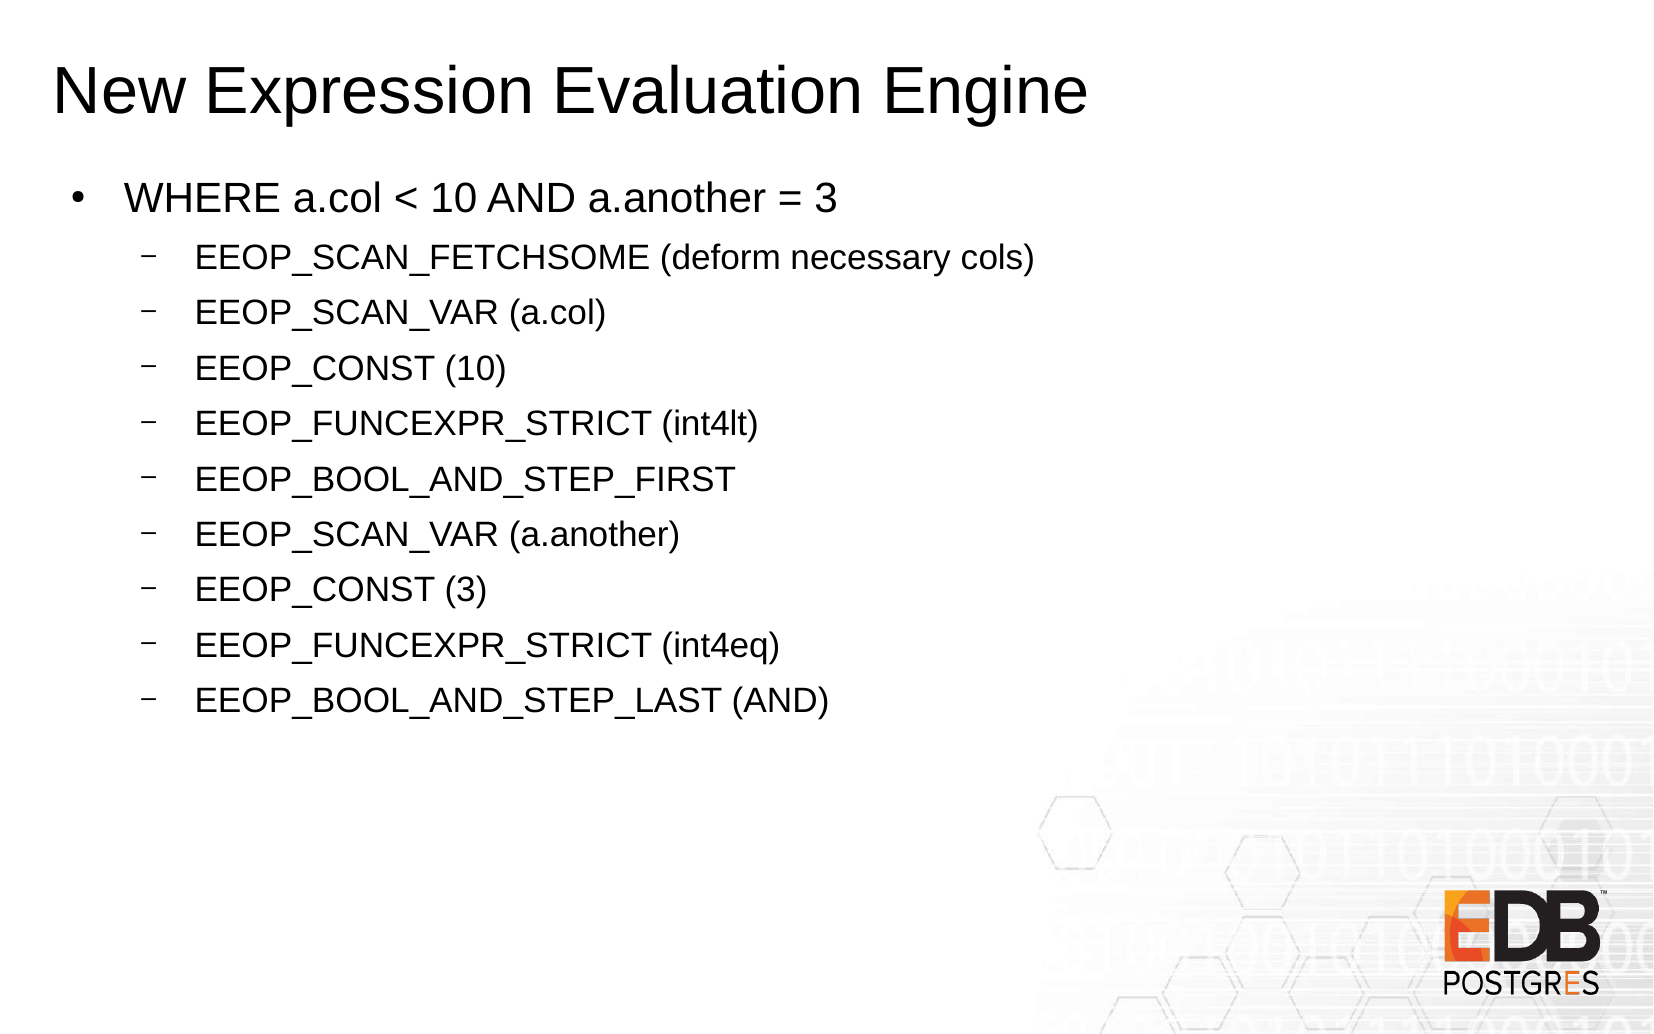

# New Expression Evaluation Engine
WHERE a.col < 10 AND a.another = 3
EEOP_SCAN_FETCHSOME (deform necessary cols)
EEOP_SCAN_VAR (a.col)
EEOP_CONST (10)
EEOP_FUNCEXPR_STRICT (int4lt)
EEOP_BOOL_AND_STEP_FIRST
EEOP_SCAN_VAR (a.another)
EEOP_CONST (3)
EEOP_FUNCEXPR_STRICT (int4eq)
EEOP_BOOL_AND_STEP_LAST (AND)